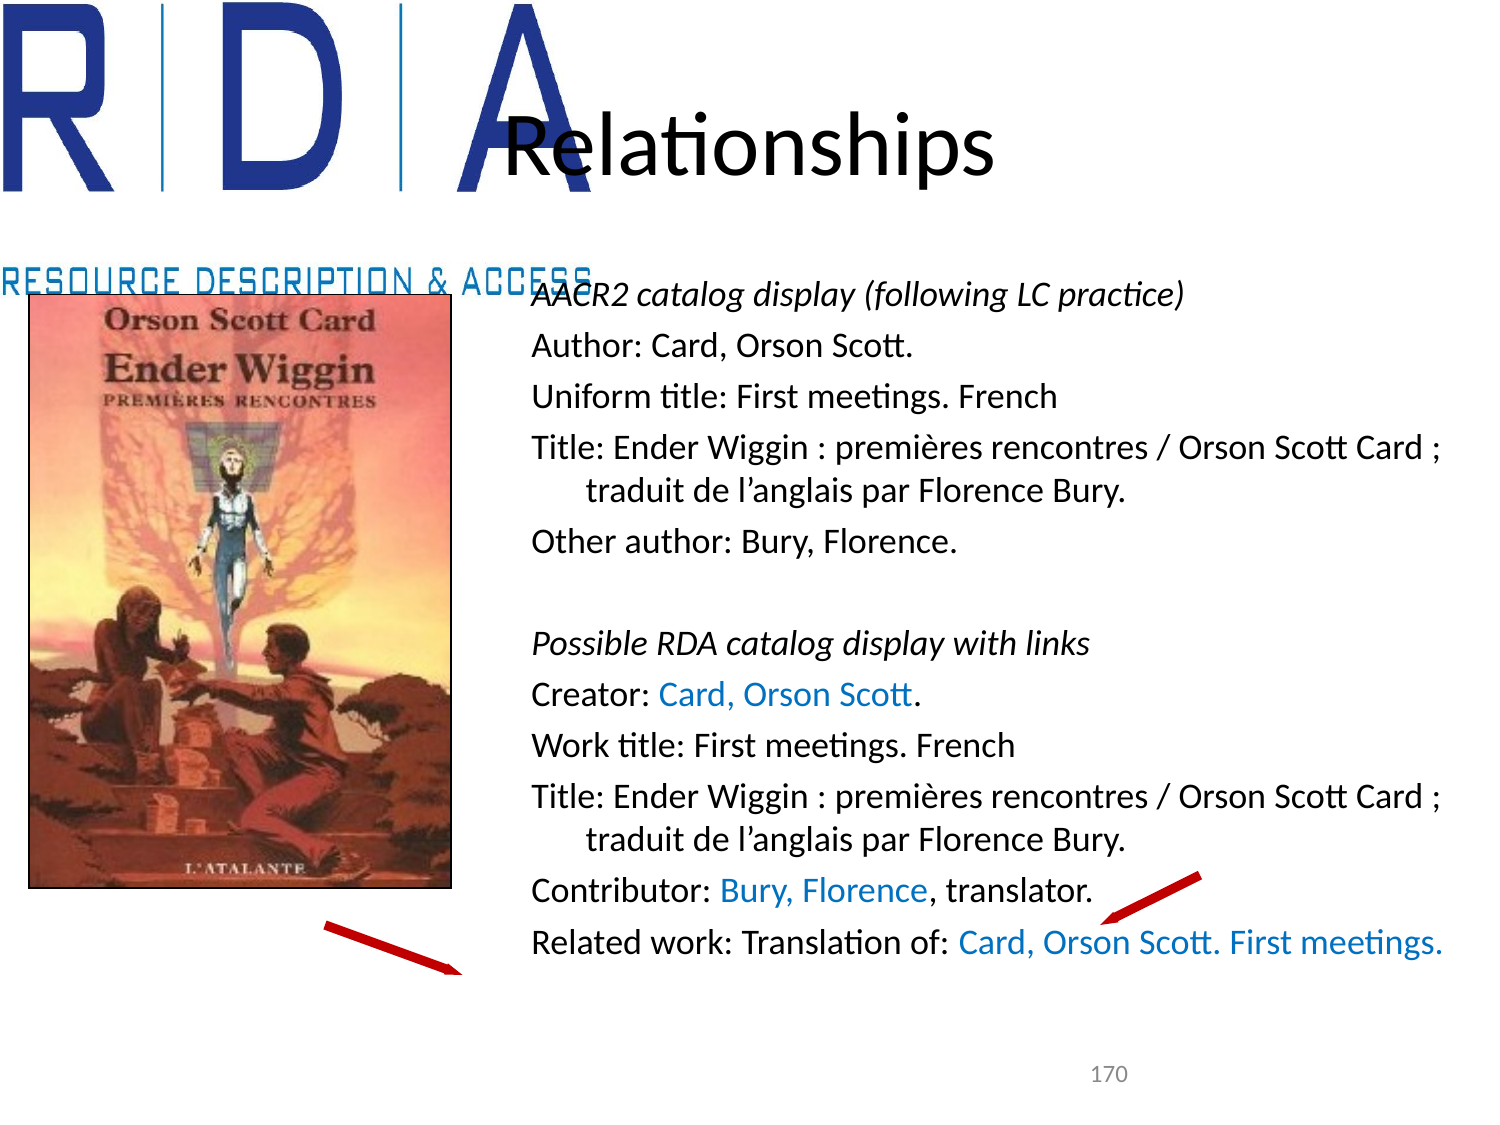

# Relationships
AACR2 catalog display (following LC practice)
Author: Card, Orson Scott.
Uniform title: First meetings. French
Title: Ender Wiggin : premières rencontres / Orson Scott Card ; traduit de l’anglais par Florence Bury.
Other author: Bury, Florence.
Possible RDA catalog display with links
Creator: Card, Orson Scott.
Work title: First meetings. French
Title: Ender Wiggin : premières rencontres / Orson Scott Card ; traduit de l’anglais par Florence Bury.
Contributor: Bury, Florence, translator.
Related work: Translation of: Card, Orson Scott. First meetings.
170